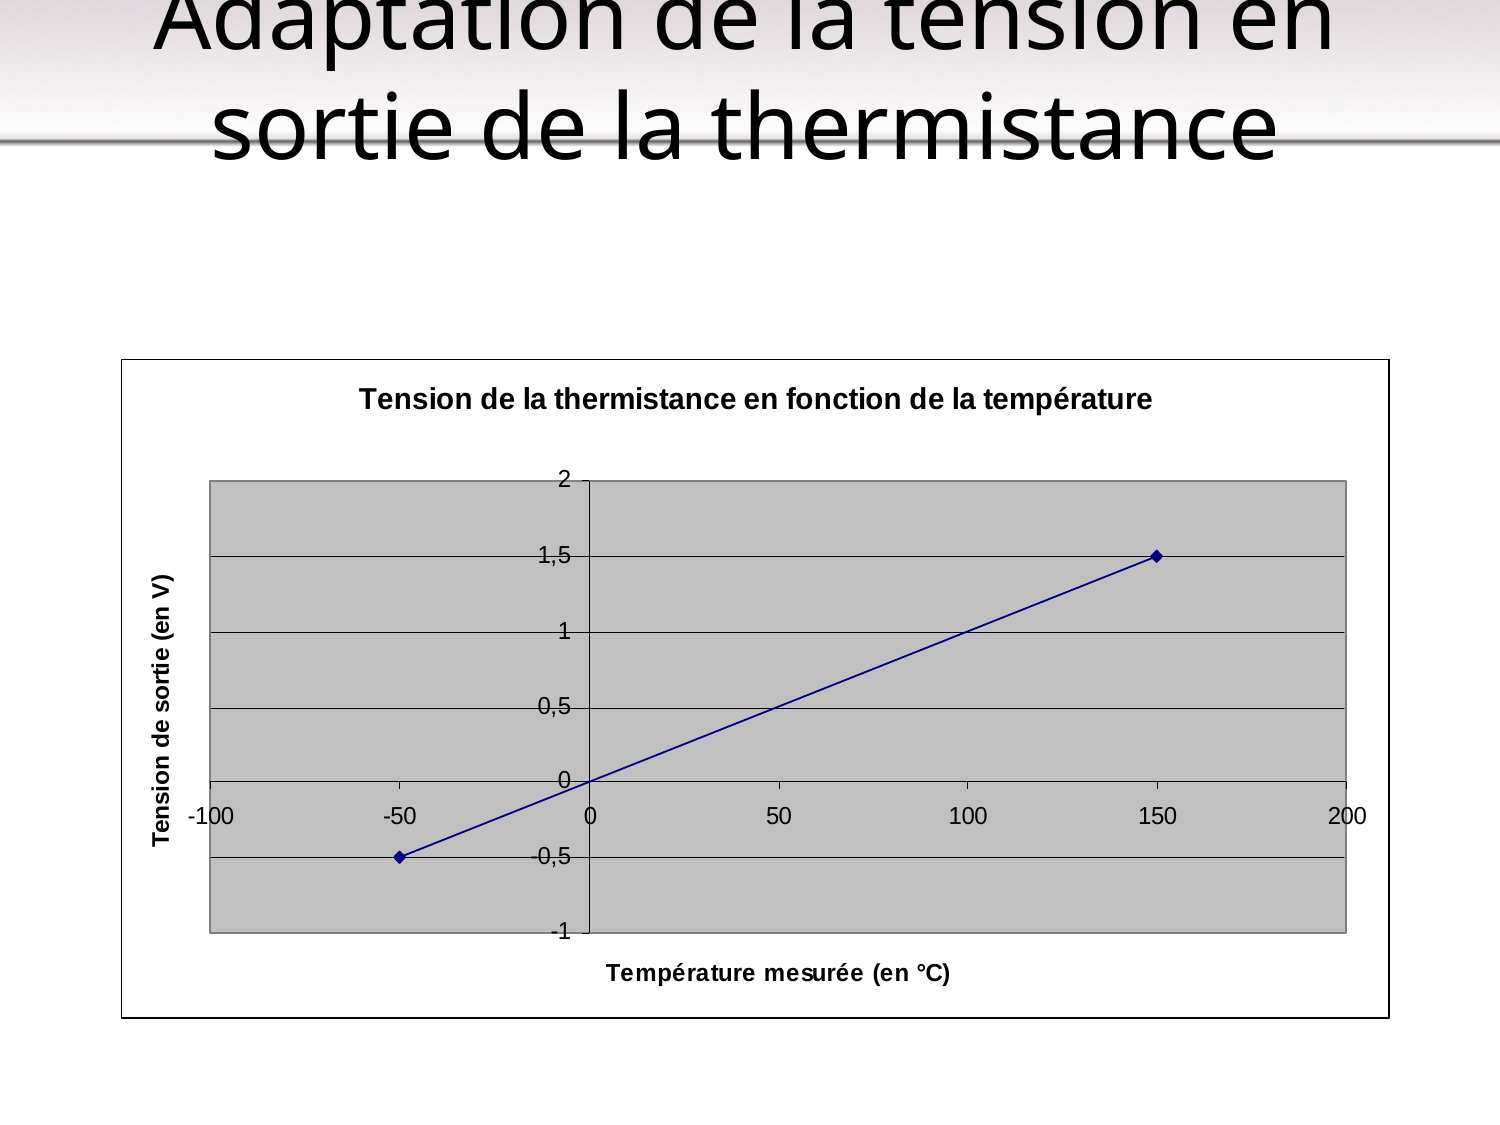

# Adaptation de la tension en sortie de la thermistance